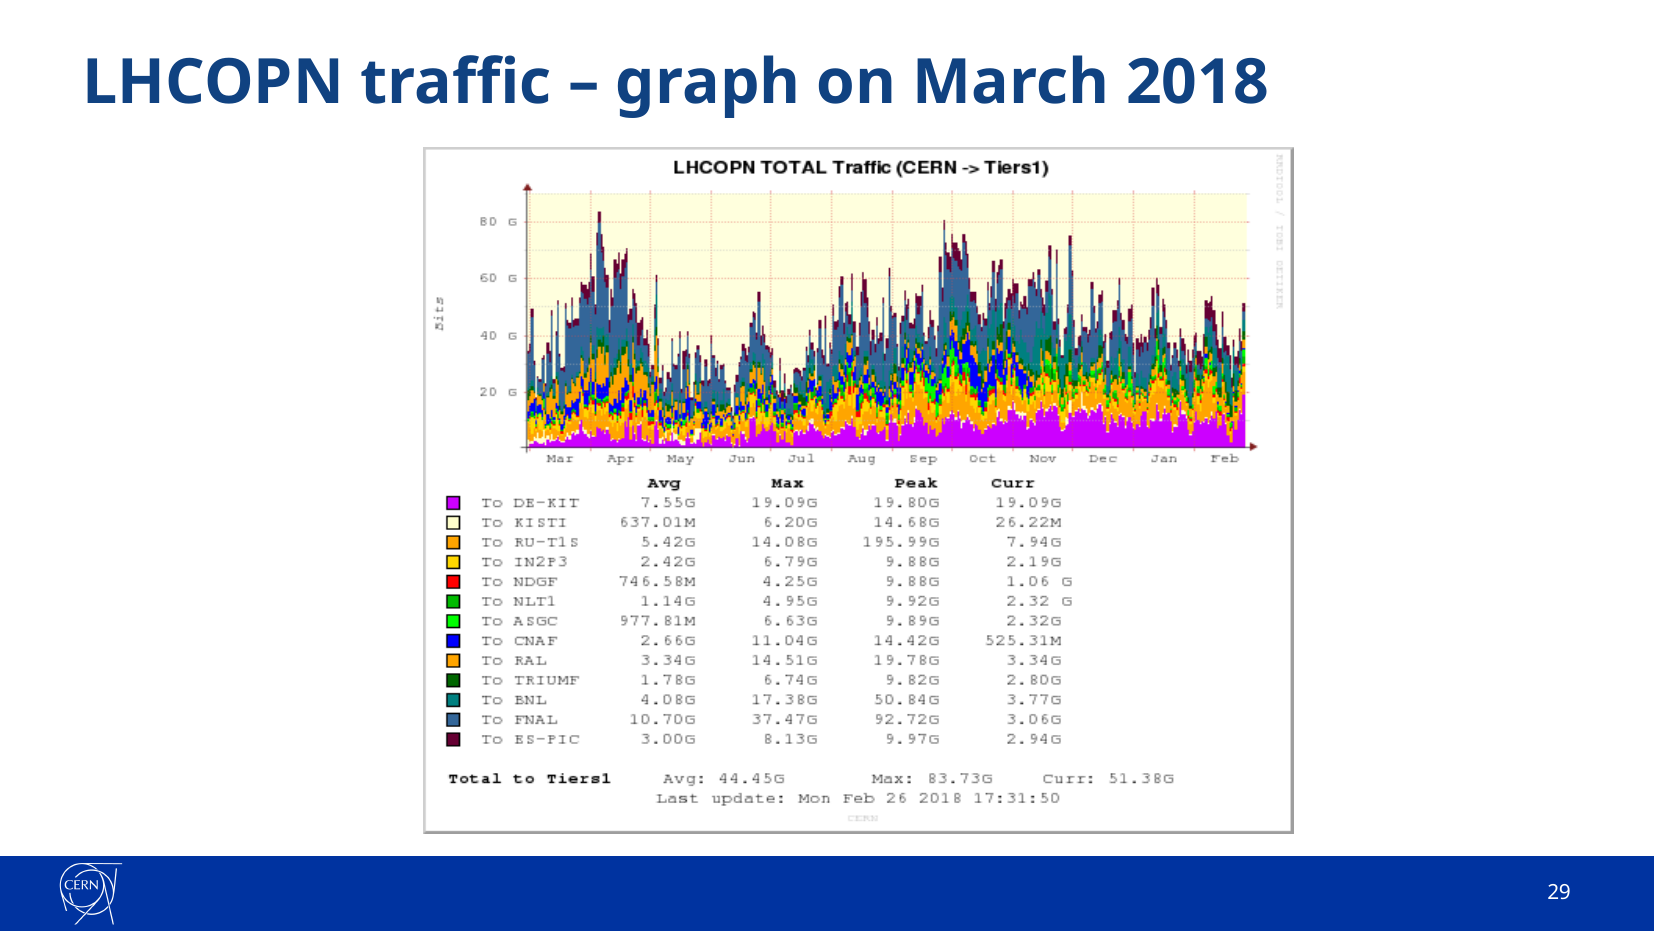

# LHCOPN traffic – graph on March 2018
29